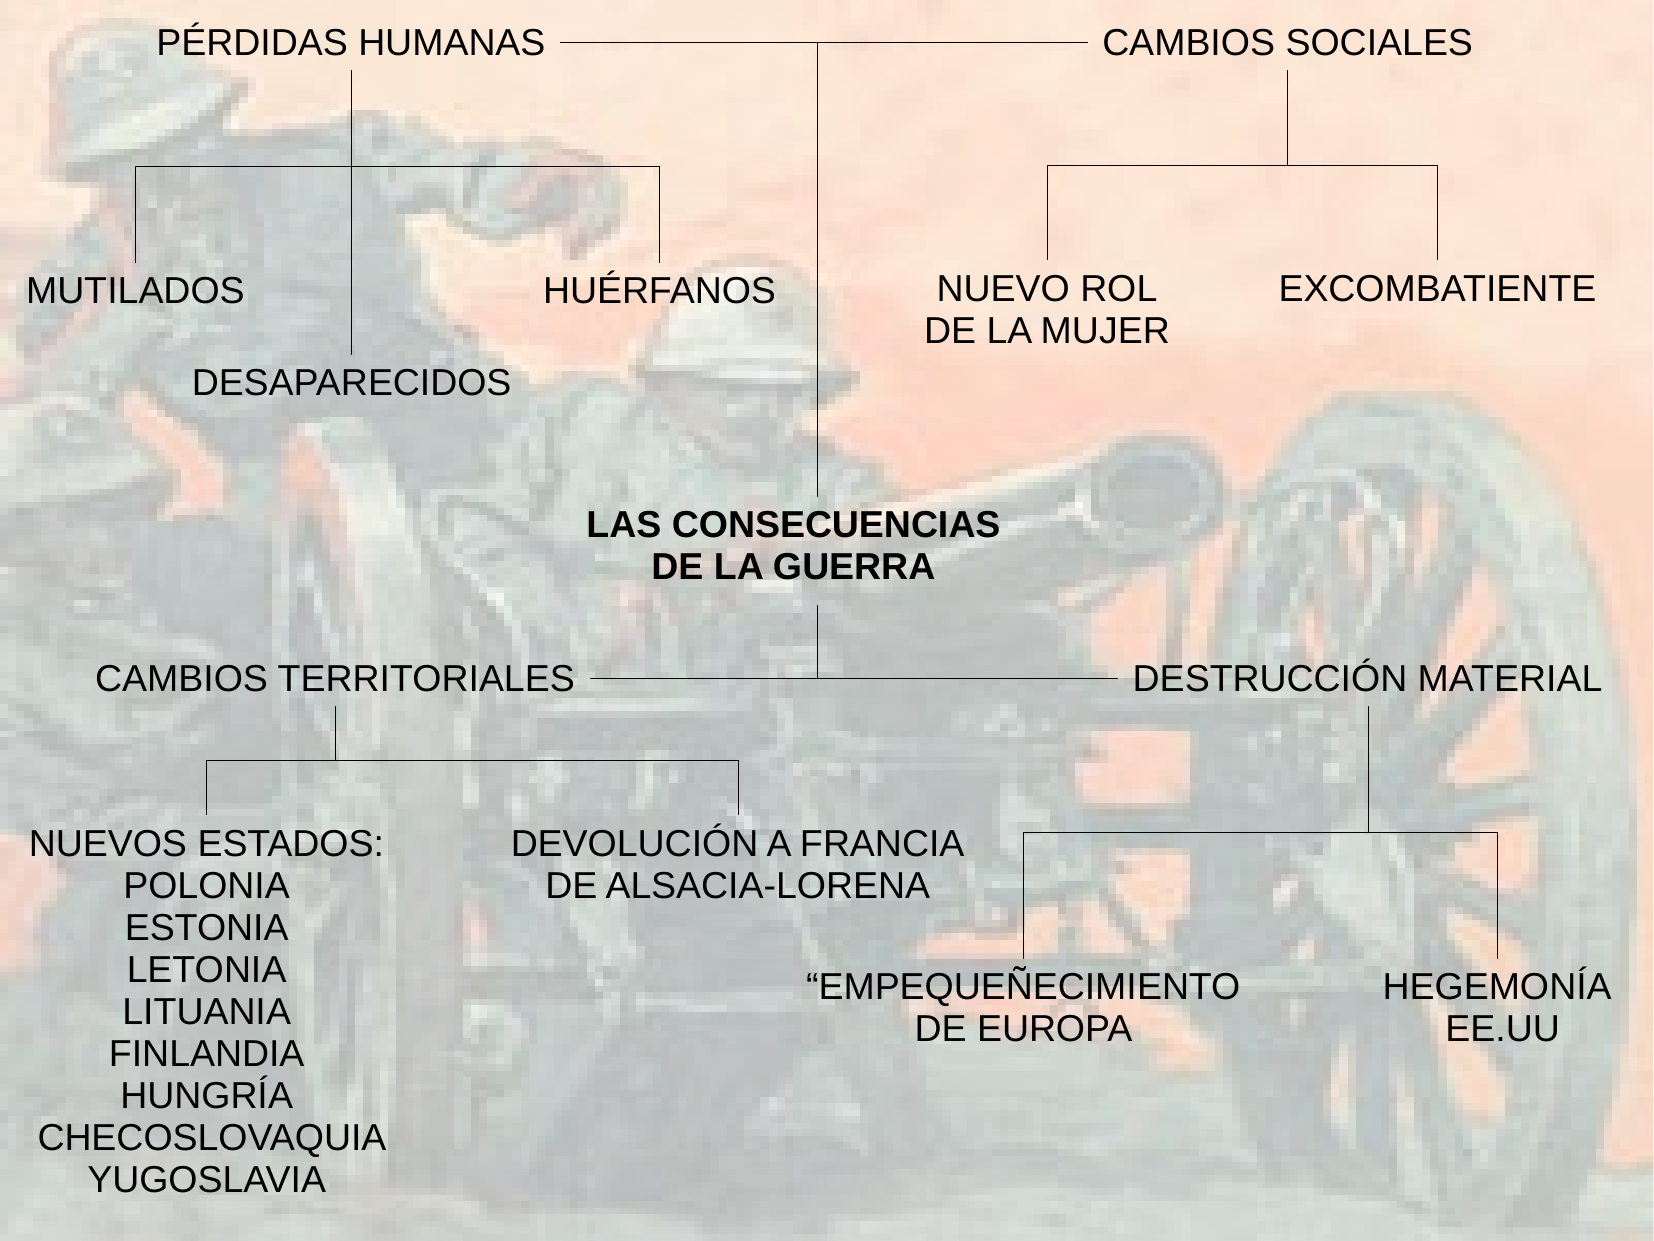

PÉRDIDAS HUMANAS
CAMBIOS SOCIALES
NUEVO ROL
DE LA MUJER
EXCOMBATIENTE
MUTILADOS
HUÉRFANOS
DESAPARECIDOS
LAS CONSECUENCIAS
DE LA GUERRA
CAMBIOS TERRITORIALES
DESTRUCCIÓN MATERIAL
NUEVOS ESTADOS:
POLONIA
ESTONIA
LETONIA
LITUANIA
FINLANDIA
HUNGRÍA
 CHECOSLOVAQUIA
YUGOSLAVIA
DEVOLUCIÓN A FRANCIA
DE ALSACIA-LORENA
“EMPEQUEÑECIMIENTO
DE EUROPA
HEGEMONÍA
 EE.UU